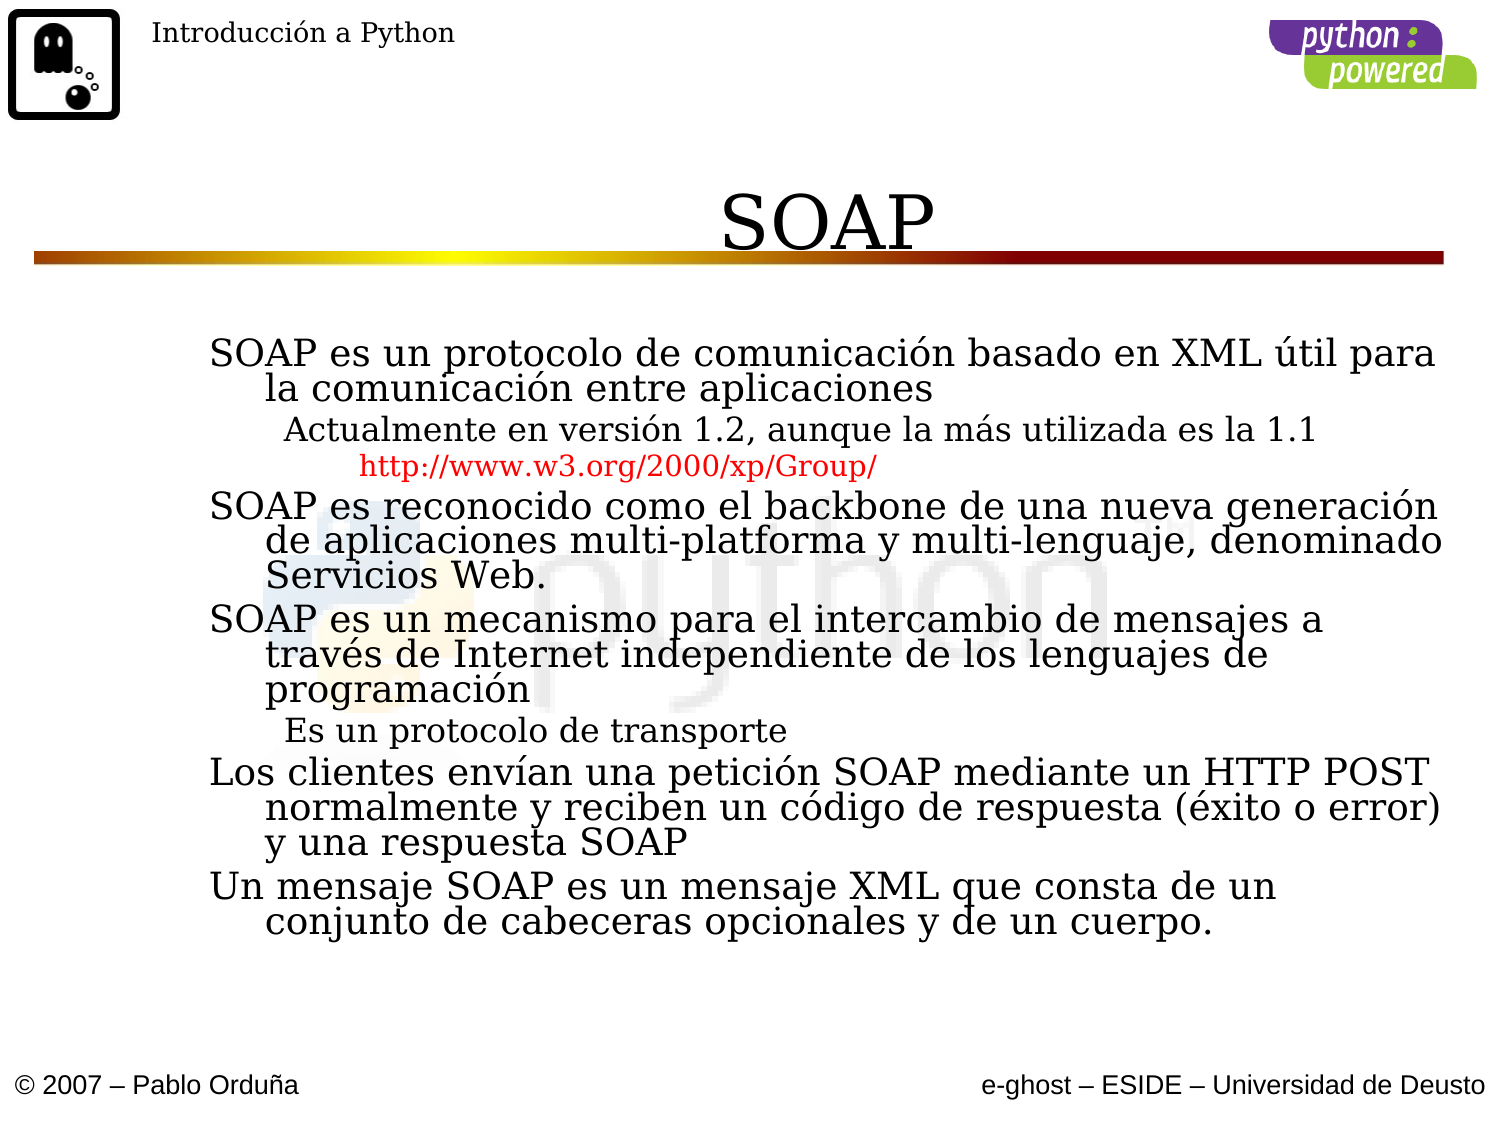

# SOAP
SOAP es un protocolo de comunicación basado en XML útil para la comunicación entre aplicaciones
Actualmente en versión 1.2, aunque la más utilizada es la 1.1
http://www.w3.org/2000/xp/Group/
SOAP es reconocido como el backbone de una nueva generación de aplicaciones multi-platforma y multi-lenguaje, denominado Servicios Web.
SOAP es un mecanismo para el intercambio de mensajes a través de Internet independiente de los lenguajes de programación
Es un protocolo de transporte
Los clientes envían una petición SOAP mediante un HTTP POST normalmente y reciben un código de respuesta (éxito o error) y una respuesta SOAP
Un mensaje SOAP es un mensaje XML que consta de un conjunto de cabeceras opcionales y de un cuerpo.